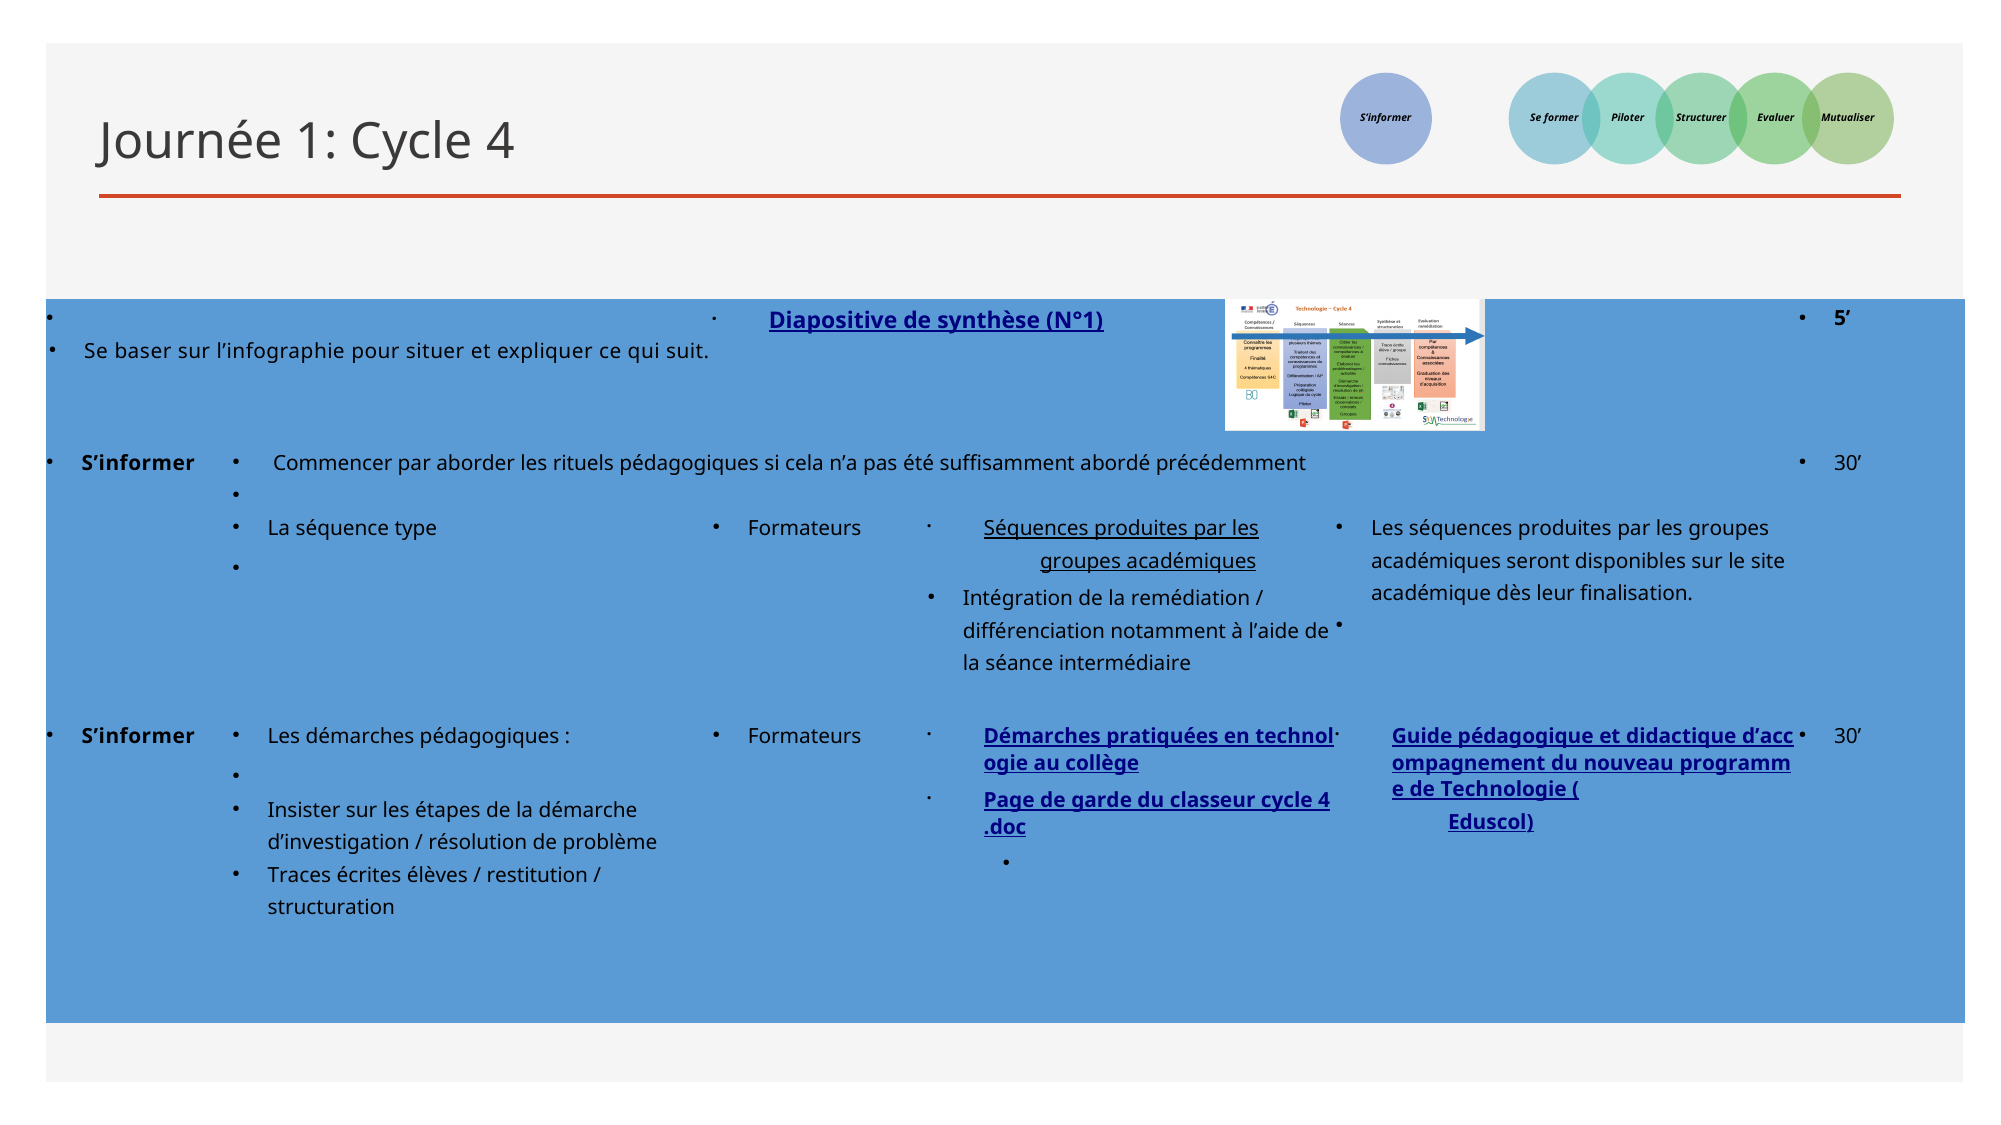

# Journée 1: Cycle 4
Se former
Piloter
Structurer
 Evaluer
Mutualiser
S’informer
| Se baser sur l’infographie pour situer et expliquer ce qui suit. | | Diapositive de synthèse (N°1) | | | 5’ |
| --- | --- | --- | --- | --- | --- |
| S’informer | Commencer par aborder les rituels pédagogiques si cela n’a pas été suffisamment abordé précédemment | | | | 30’ |
| | La séquence type | Formateurs | Séquences produites par les groupes académiques Intégration de la remédiation / différenciation notamment à l’aide de la séance intermédiaire | Les séquences produites par les groupes académiques seront disponibles sur le site académique dès leur finalisation. | |
| S’informer | Les démarches pédagogiques :   Insister sur les étapes de la démarche d’investigation / résolution de problème Traces écrites élèves / restitution / structuration | Formateurs | Démarches pratiquées en technologie au collège Page de garde du classeur cycle 4.doc | Guide pédagogique et didactique d’accompagnement du nouveau programme de Technologie (Eduscol) | 30’ |